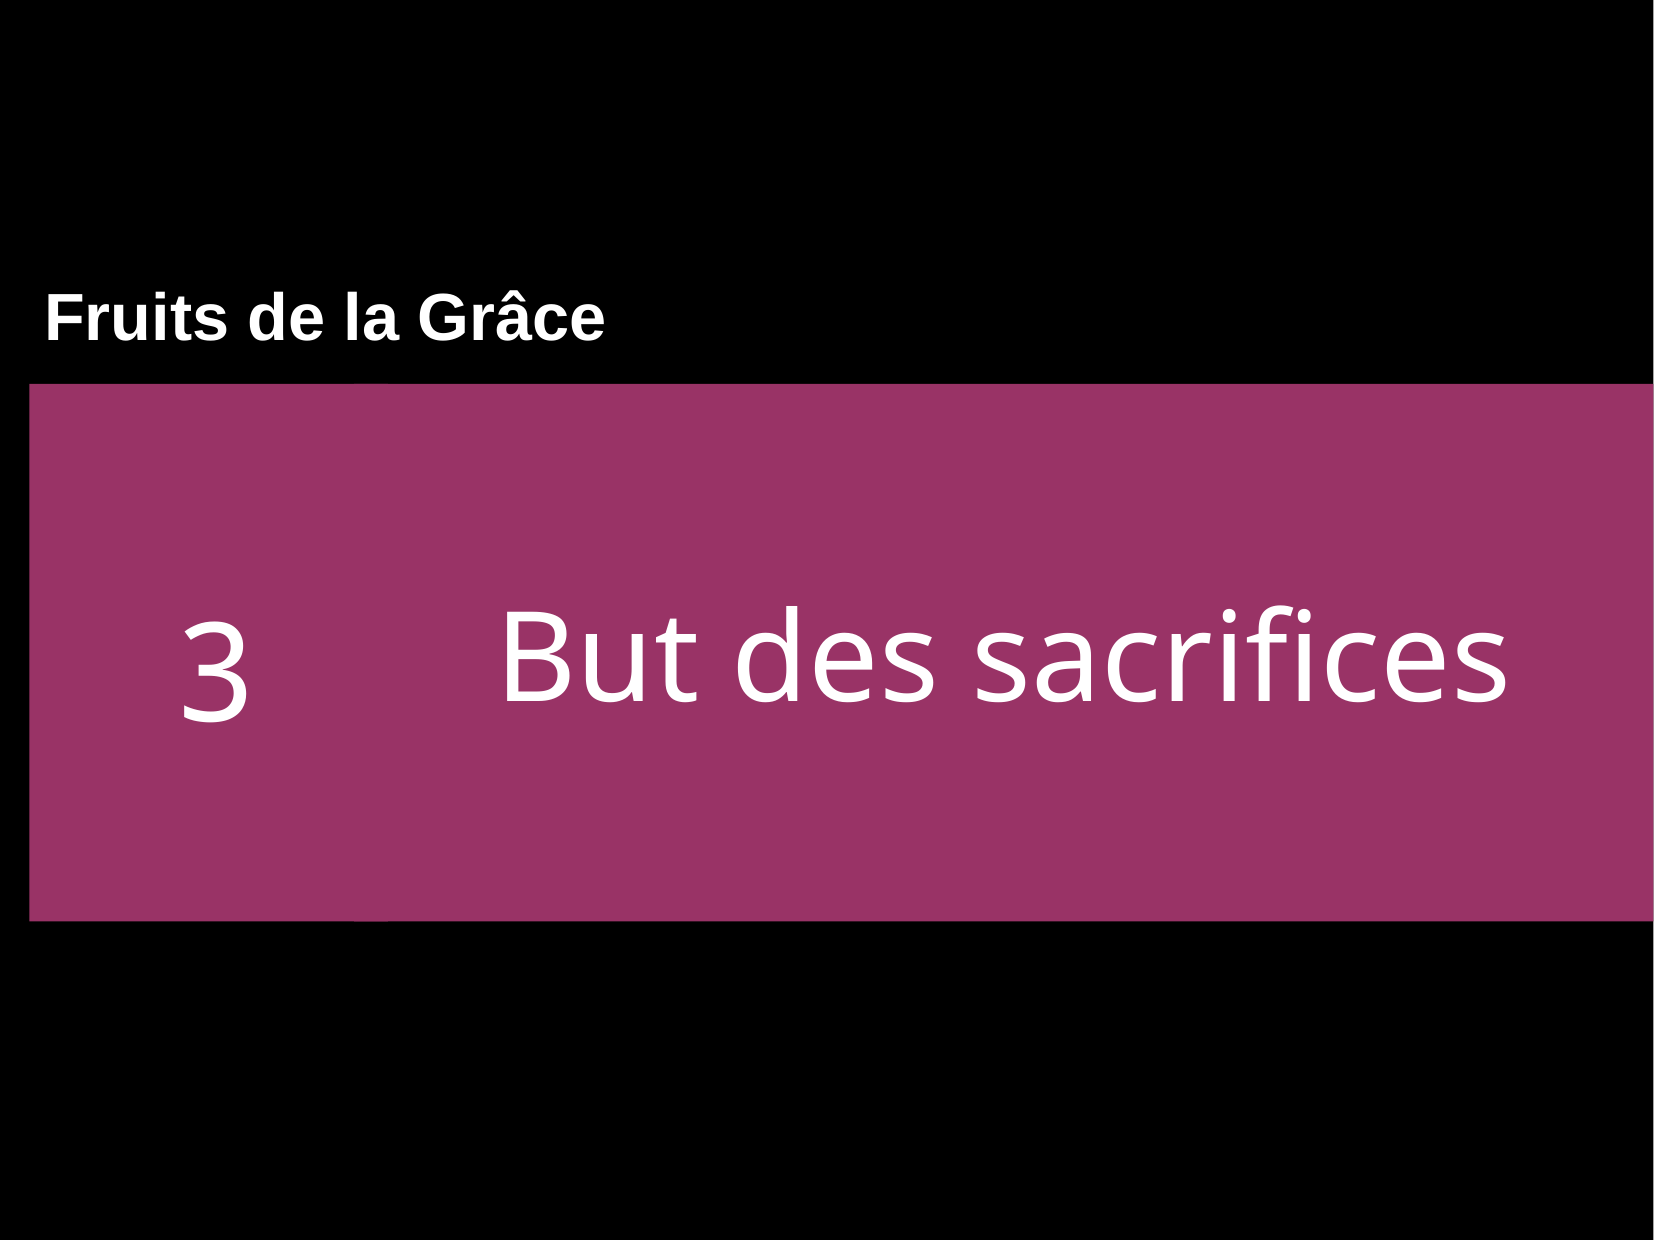

Fruits de la Grâce
But des sacrifices
3